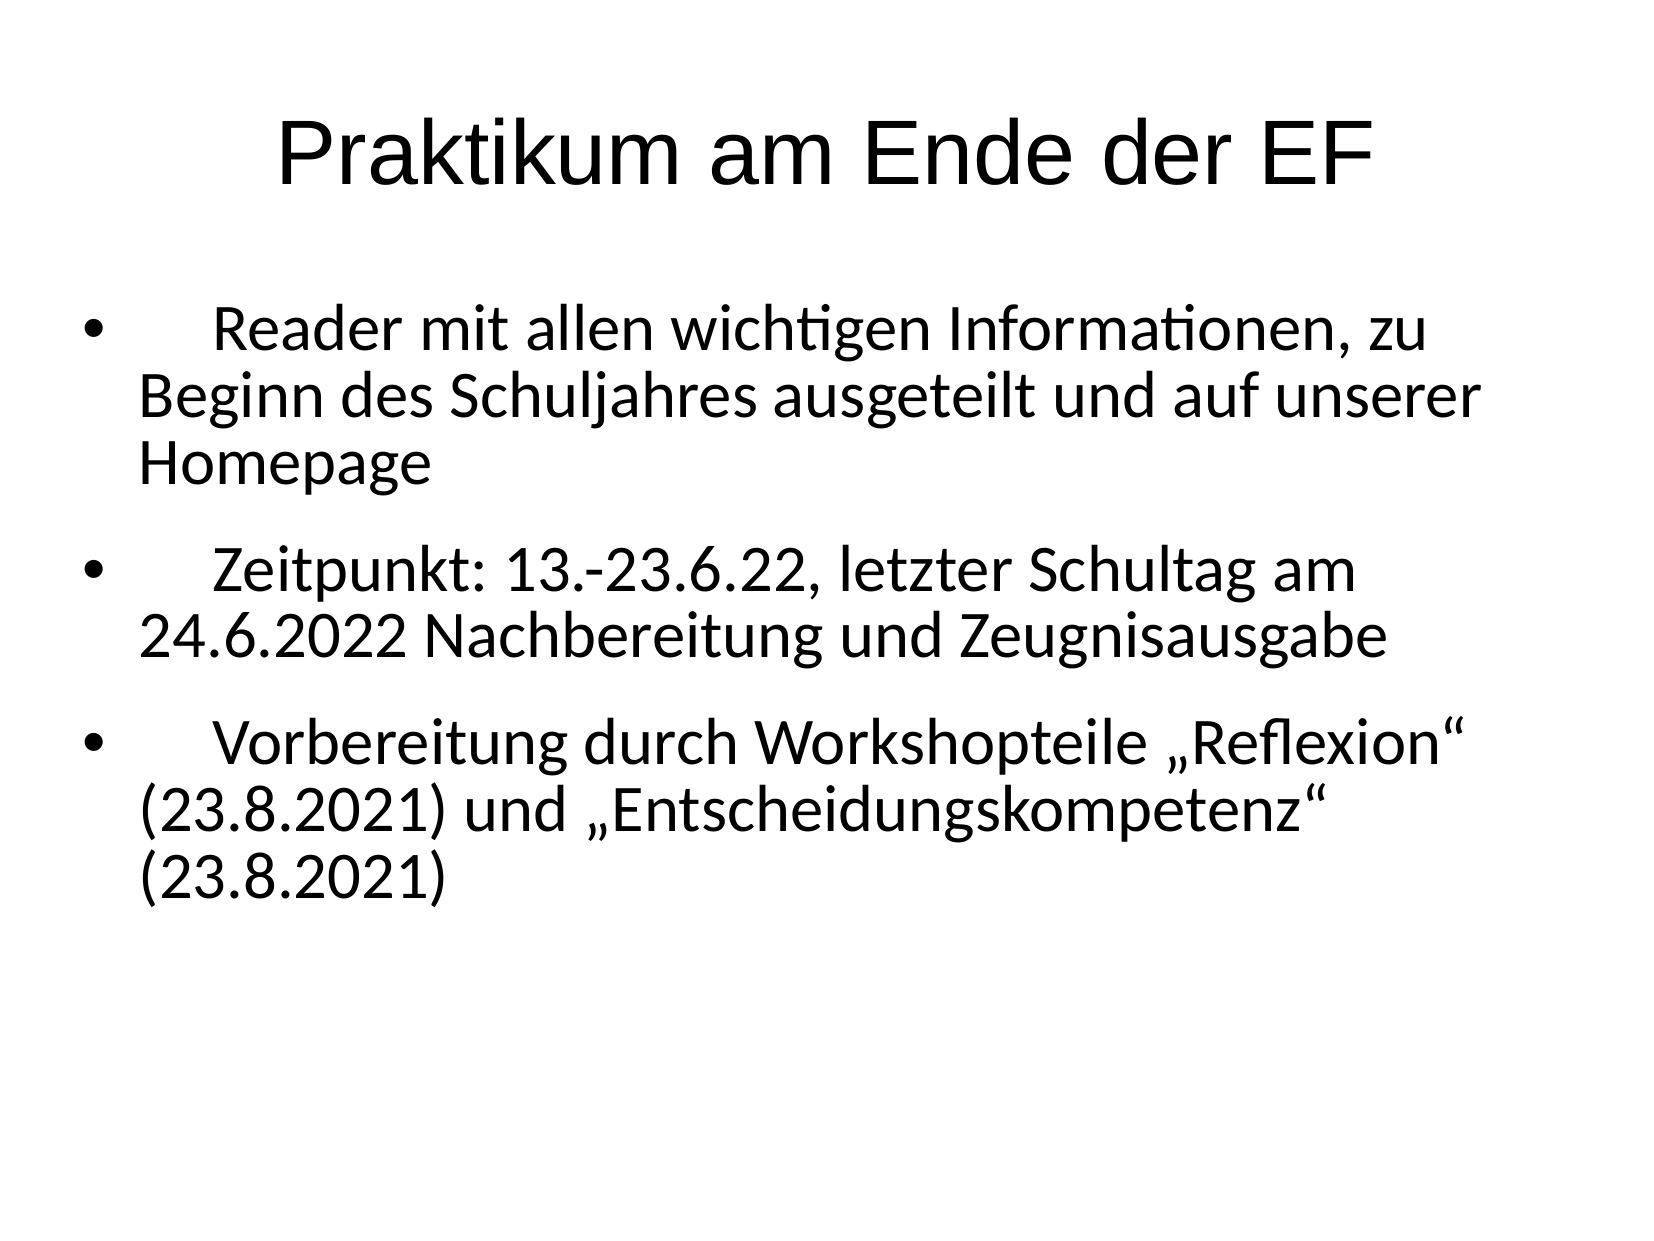

# Praktikum am Ende der EF
•	Reader mit allen wichtigen Informationen, zu Beginn des Schuljahres ausgeteilt und auf unserer Homepage
•	Zeitpunkt: 13.-23.6.22, letzter Schultag am 24.6.2022 Nachbereitung und Zeugnisausgabe
•	Vorbereitung durch Workshopteile „Reflexion“ (23.8.2021) und „Entscheidungskompetenz“ (23.8.2021)